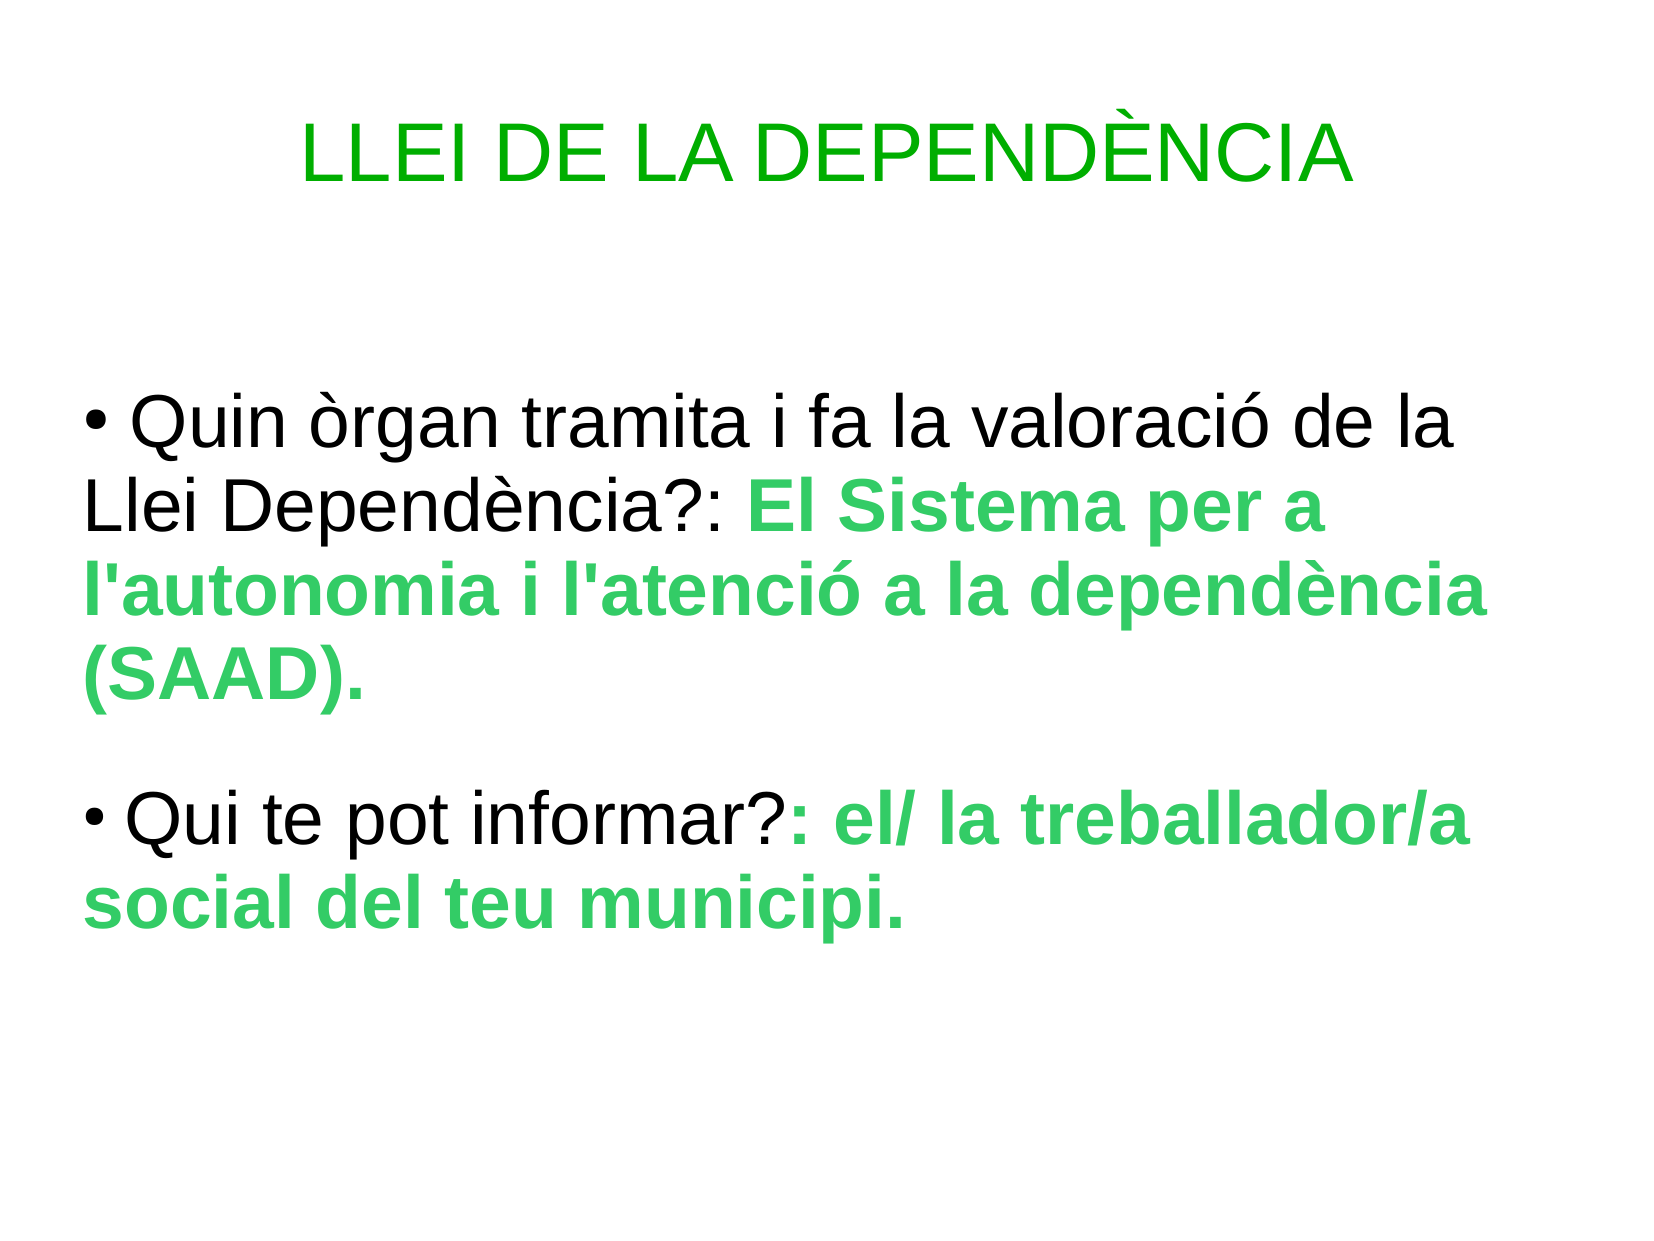

# LLEI DE LA DEPENDÈNCIA
 Quin òrgan tramita i fa la valoració de la Llei Dependència?: El Sistema per a l'autonomia i l'atenció a la dependència (SAAD).
 Qui te pot informar?: el/ la treballador/a social del teu municipi.